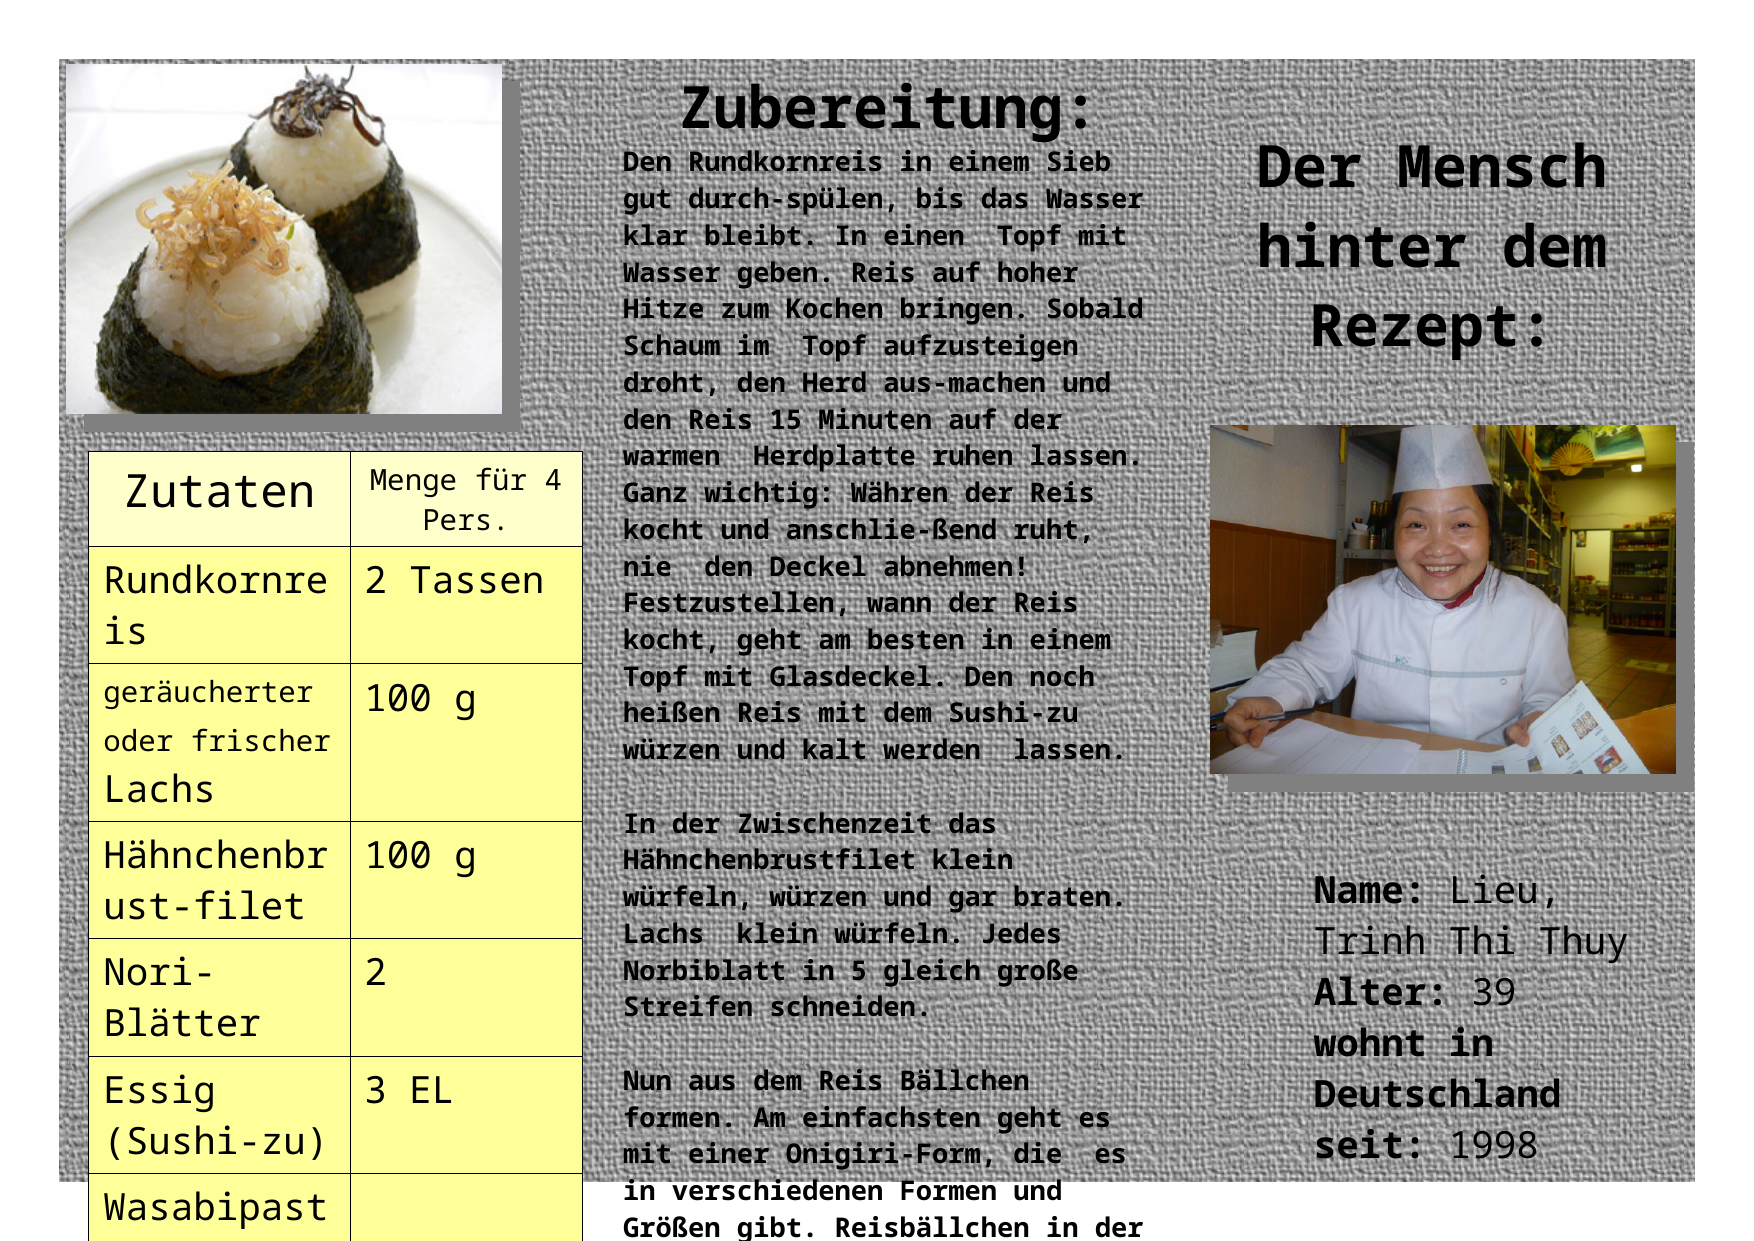

Zubereitung:
Der Mensch hinter dem Rezept:
Den Rundkornreis in einem Sieb gut durch-spülen, bis das Wasser klar bleibt. In einen Topf mit Wasser geben. Reis auf hoher Hitze zum Kochen bringen. Sobald Schaum im Topf aufzusteigen droht, den Herd aus-machen und den Reis 15 Minuten auf der warmen Herdplatte ruhen lassen. Ganz wichtig: Währen der Reis kocht und anschlie-ßend ruht, nie den Deckel abnehmen! Festzustellen, wann der Reis kocht, geht am besten in einem Topf mit Glasdeckel. Den noch heißen Reis mit dem Sushi-zu würzen und kalt werden lassen.
In der Zwischenzeit das Hähnchenbrustfilet klein würfeln, würzen und gar braten. Lachs klein würfeln. Jedes Norbiblatt in 5 gleich große Streifen schneiden.
Nun aus dem Reis Bällchen formen. Am einfachsten geht es mit einer Onigiri-Form, die es in verschiedenen Formen und Größen gibt. Reisbällchen in der Mitte mit Lachs oder Hähnchen füllen. Nach Belieben auch einen Tupfer Mayonnaise zur Füllung geben.
Die fertigen Onigiri mit etwas Wasabipaste bestreichen und jeweils mit einem Streifen Nori umwickeln.
Tipp: Ich mische dem Reis immer noch Furikake-Gewürzmischung bei, damit wird der Onigiri noch leckerer
| Zutaten | Menge für 4 Pers. |
| --- | --- |
| Rundkornreis | 2 Tassen |
| geräucherter oder frischer Lachs | 100 g |
| Hähnchenbrust-filet | 100 g |
| Nori-Blätter | 2 |
| Essig (Sushi-zu) | 3 EL |
| Wasabipaste | |
| Sojasauce | zum Dippen |
| Mayonaise | nach Belieben |
| Furikake-Gewürzmischung | nach Belieben |
Name: Lieu, Trinh Thi Thuy
Alter: 39
wohnt in Deutschland seit: 1998